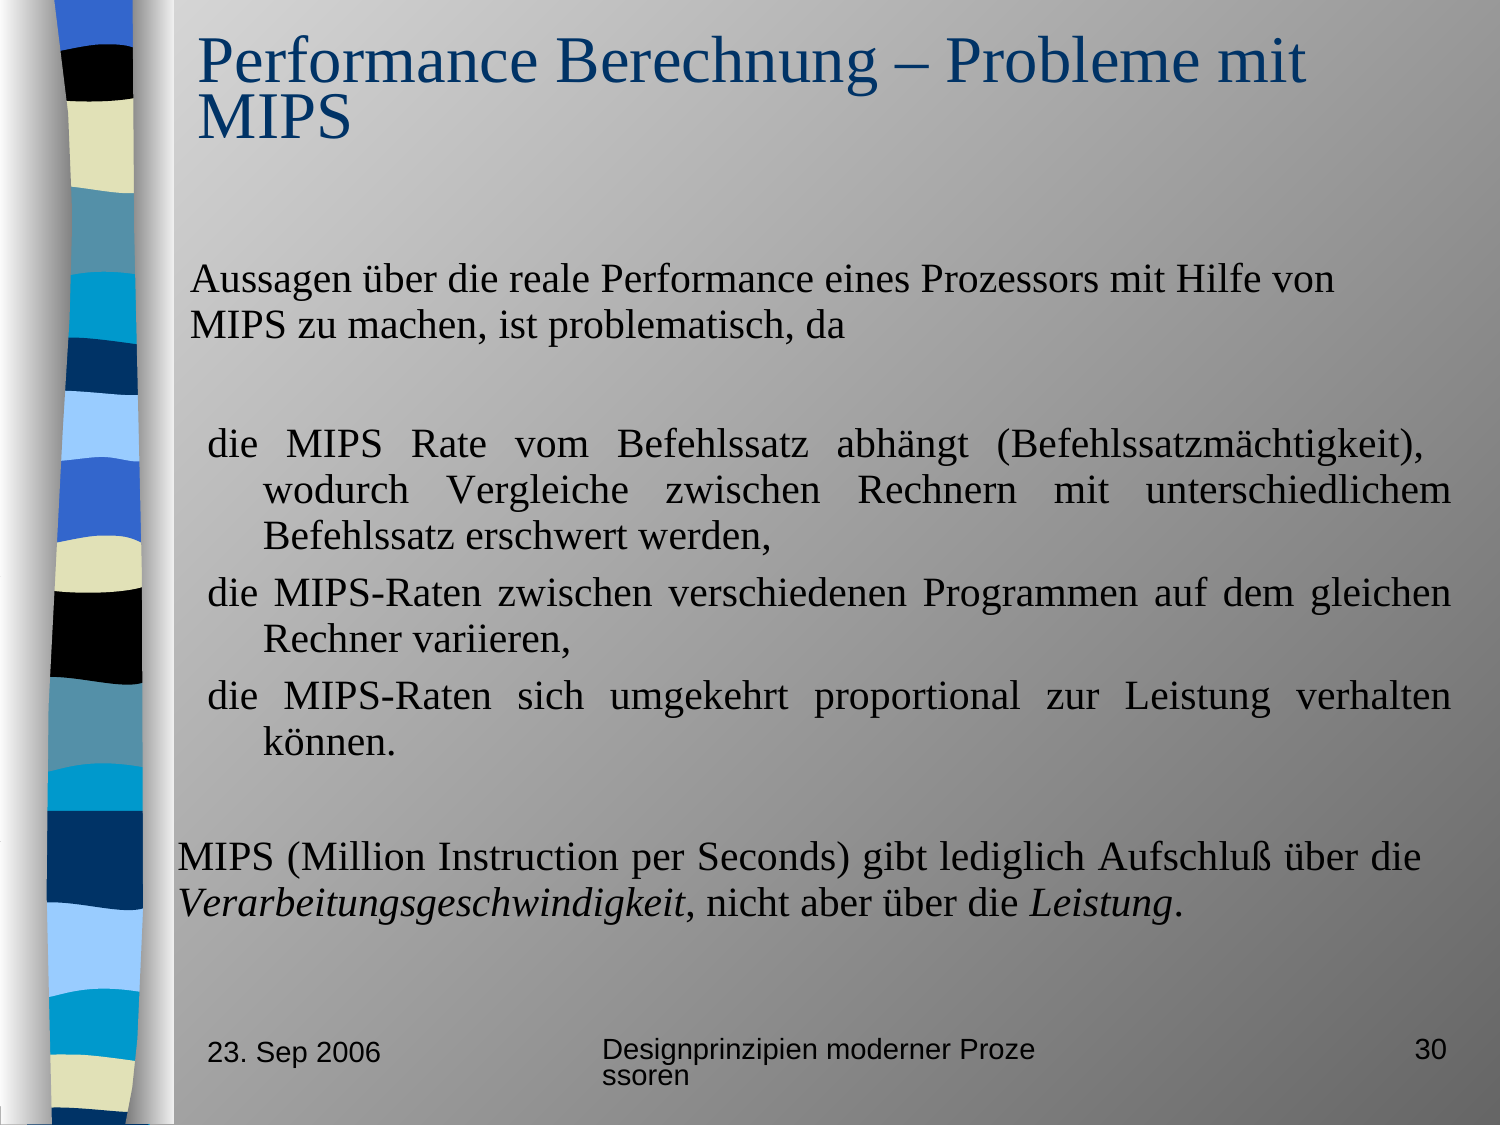

# Performance Berechnung – Probleme mit MIPS
Aussagen über die reale Performance eines Prozessors mit Hilfe von MIPS zu machen, ist problematisch, da
die MIPS Rate vom Befehlssatz abhängt (Befehlssatzmächtigkeit), wodurch Vergleiche zwischen Rechnern mit unterschiedlichem Befehlssatz erschwert werden,
die MIPS-Raten zwischen verschiedenen Programmen auf dem gleichen Rechner variieren,
die MIPS-Raten sich umgekehrt proportional zur Leistung verhalten können.
MIPS (Million Instruction per Seconds) gibt lediglich Aufschluß über die Verarbeitungsgeschwindigkeit, nicht aber über die Leistung.
Designprinzipien moderner Prozessoren
30